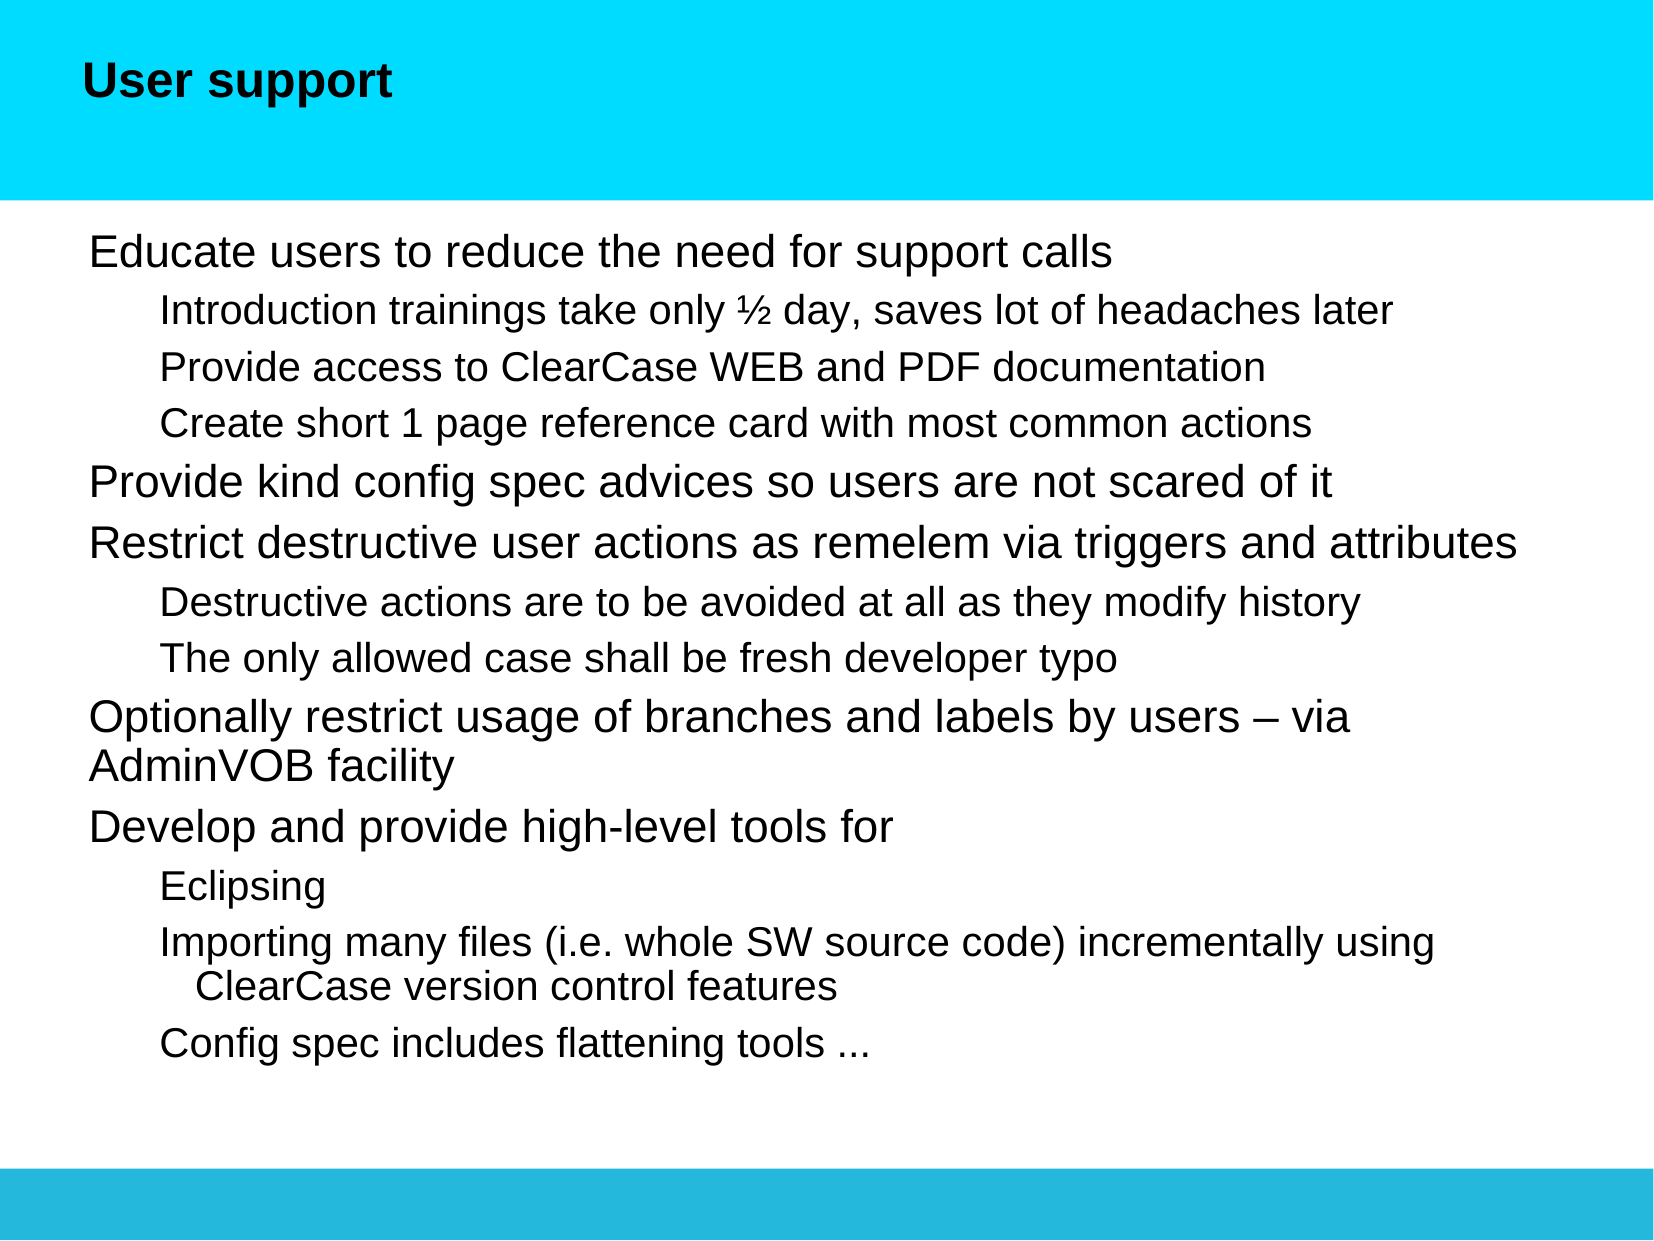

# User support
Educate users to reduce the need for support calls
Introduction trainings take only ½ day, saves lot of headaches later
Provide access to ClearCase WEB and PDF documentation
Create short 1 page reference card with most common actions
Provide kind config spec advices so users are not scared of it
Restrict destructive user actions as remelem via triggers and attributes
Destructive actions are to be avoided at all as they modify history
The only allowed case shall be fresh developer typo
Optionally restrict usage of branches and labels by users – via AdminVOB facility
Develop and provide high-level tools for
Eclipsing
Importing many files (i.e. whole SW source code) incrementally using ClearCase version control features
Config spec includes flattening tools ...